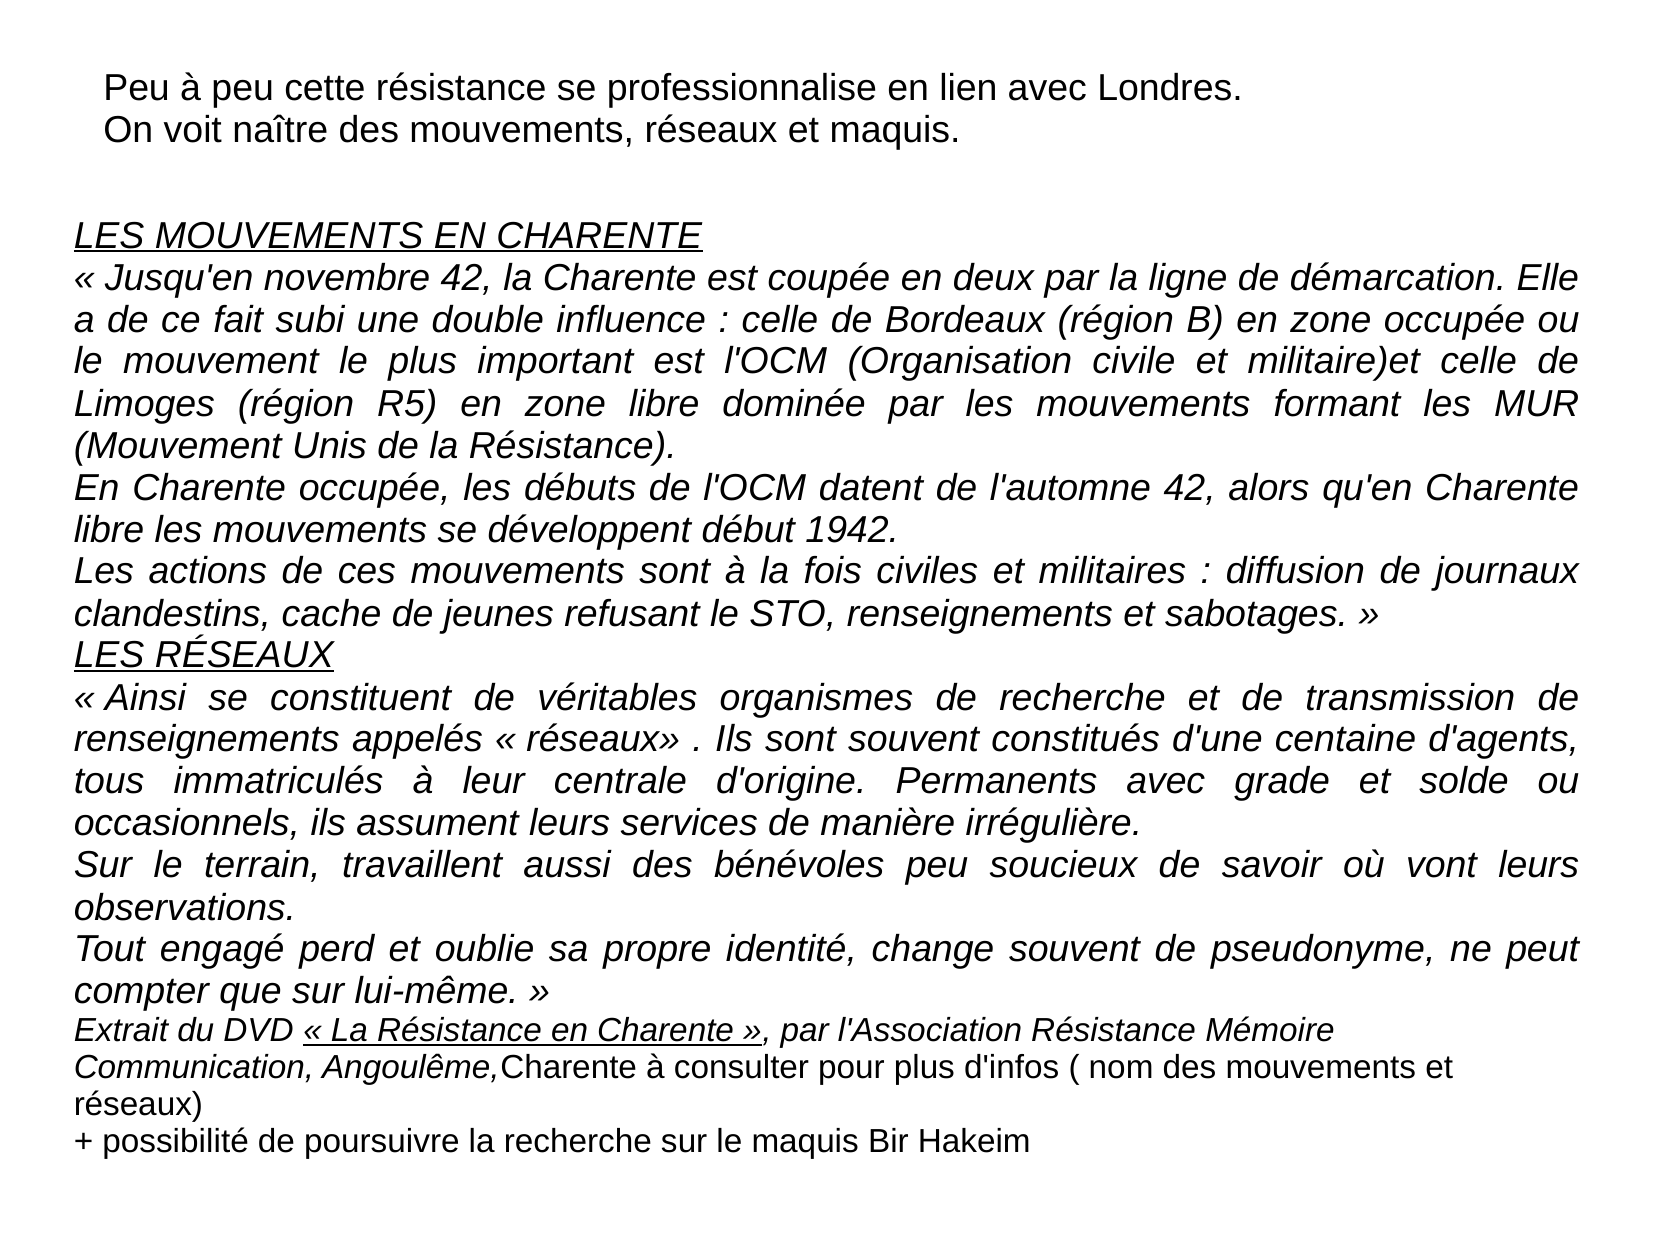

Peu à peu cette résistance se professionnalise en lien avec Londres.
On voit naître des mouvements, réseaux et maquis.
LES MOUVEMENTS EN CHARENTE
« Jusqu'en novembre 42, la Charente est coupée en deux par la ligne de démarcation. Elle a de ce fait subi une double influence : celle de Bordeaux (région B) en zone occupée ou le mouvement le plus important est l'OCM (Organisation civile et militaire)et celle de Limoges (région R5) en zone libre dominée par les mouvements formant les MUR (Mouvement Unis de la Résistance).
En Charente occupée, les débuts de l'OCM datent de l'automne 42, alors qu'en Charente libre les mouvements se développent début 1942.
Les actions de ces mouvements sont à la fois civiles et militaires : diffusion de journaux clandestins, cache de jeunes refusant le STO, renseignements et sabotages. »
LES RÉSEAUX
« Ainsi se constituent de véritables organismes de recherche et de transmission de renseignements appelés « réseaux» . Ils sont souvent constitués d'une centaine d'agents, tous immatriculés à leur centrale d'origine. Permanents avec grade et solde ou occasionnels, ils assument leurs services de manière irrégulière.
Sur le terrain, travaillent aussi des bénévoles peu soucieux de savoir où vont leurs observations.
Tout engagé perd et oublie sa propre identité, change souvent de pseudonyme, ne peut compter que sur lui-même. »
Extrait du DVD « La Résistance en Charente », par l'Association Résistance Mémoire Communication, Angoulême,Charente à consulter pour plus d'infos ( nom des mouvements et réseaux)
+ possibilité de poursuivre la recherche sur le maquis Bir Hakeim